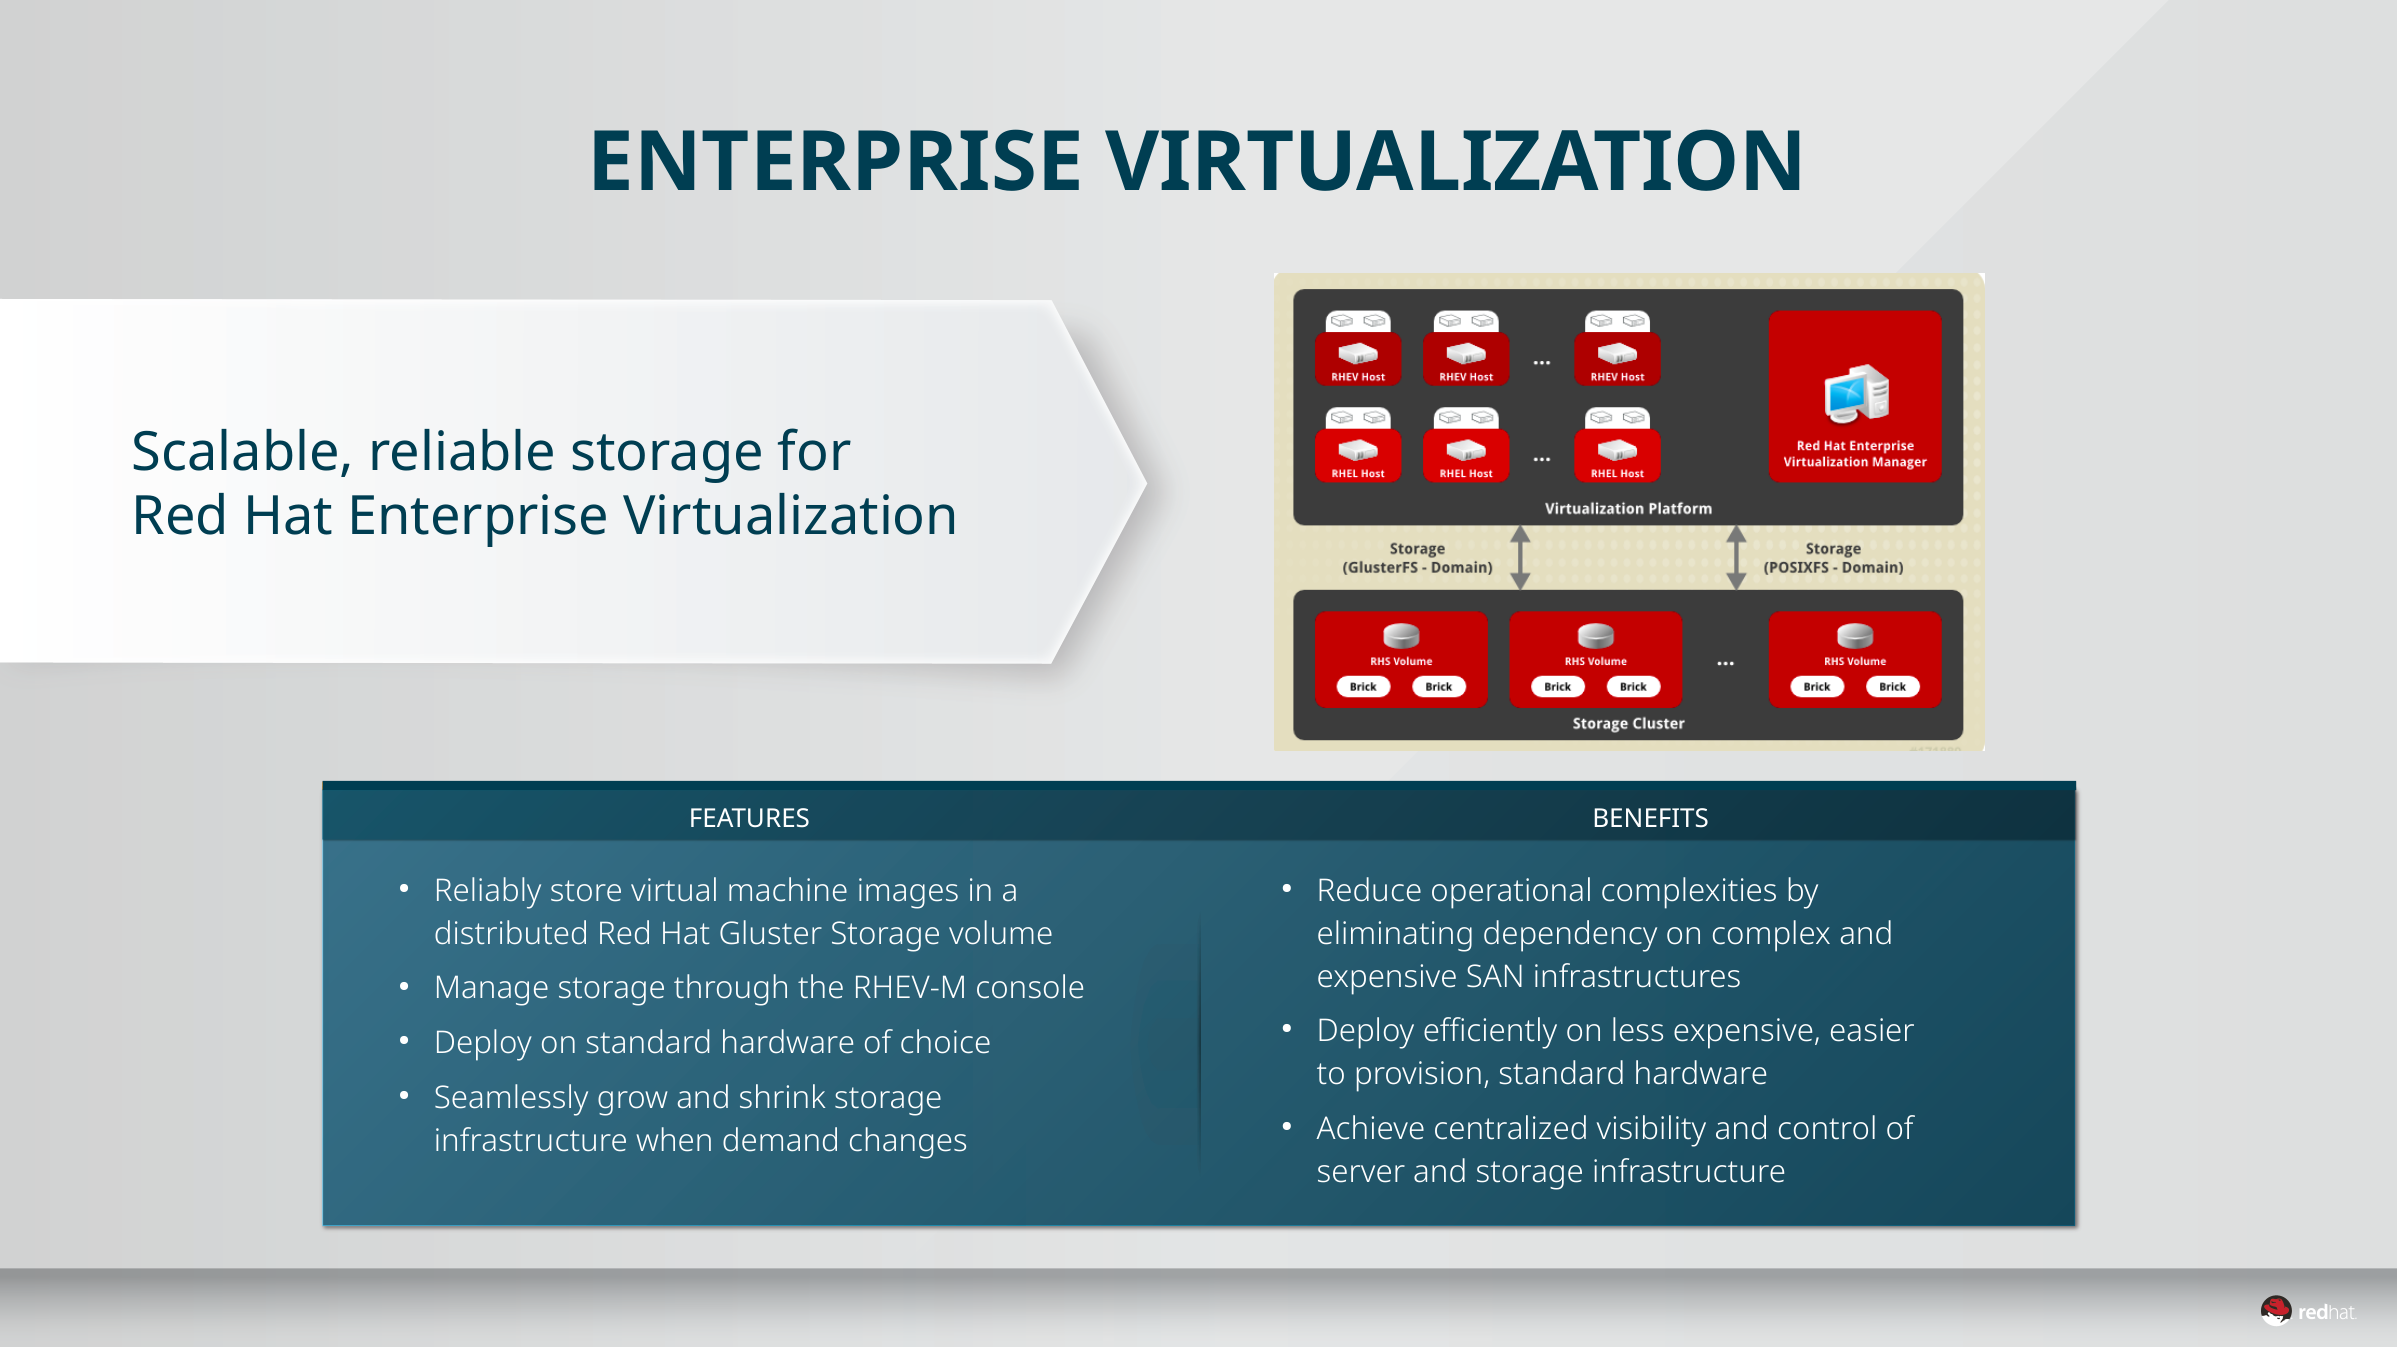

ENTERPRISE VIRTUALIZATION
# Scalable, reliable storage for Red Hat Enterprise Virtualization
FEATURES
BENEFITS
Reliably store virtual machine images in a distributed Red Hat Gluster Storage volume
Manage storage through the RHEV-M console
Deploy on standard hardware of choice
Seamlessly grow and shrink storage infrastructure when demand changes
Reduce operational complexities by eliminating dependency on complex and expensive SAN infrastructures
Deploy efficiently on less expensive, easier to provision, standard hardware
Achieve centralized visibility and control of server and storage infrastructure